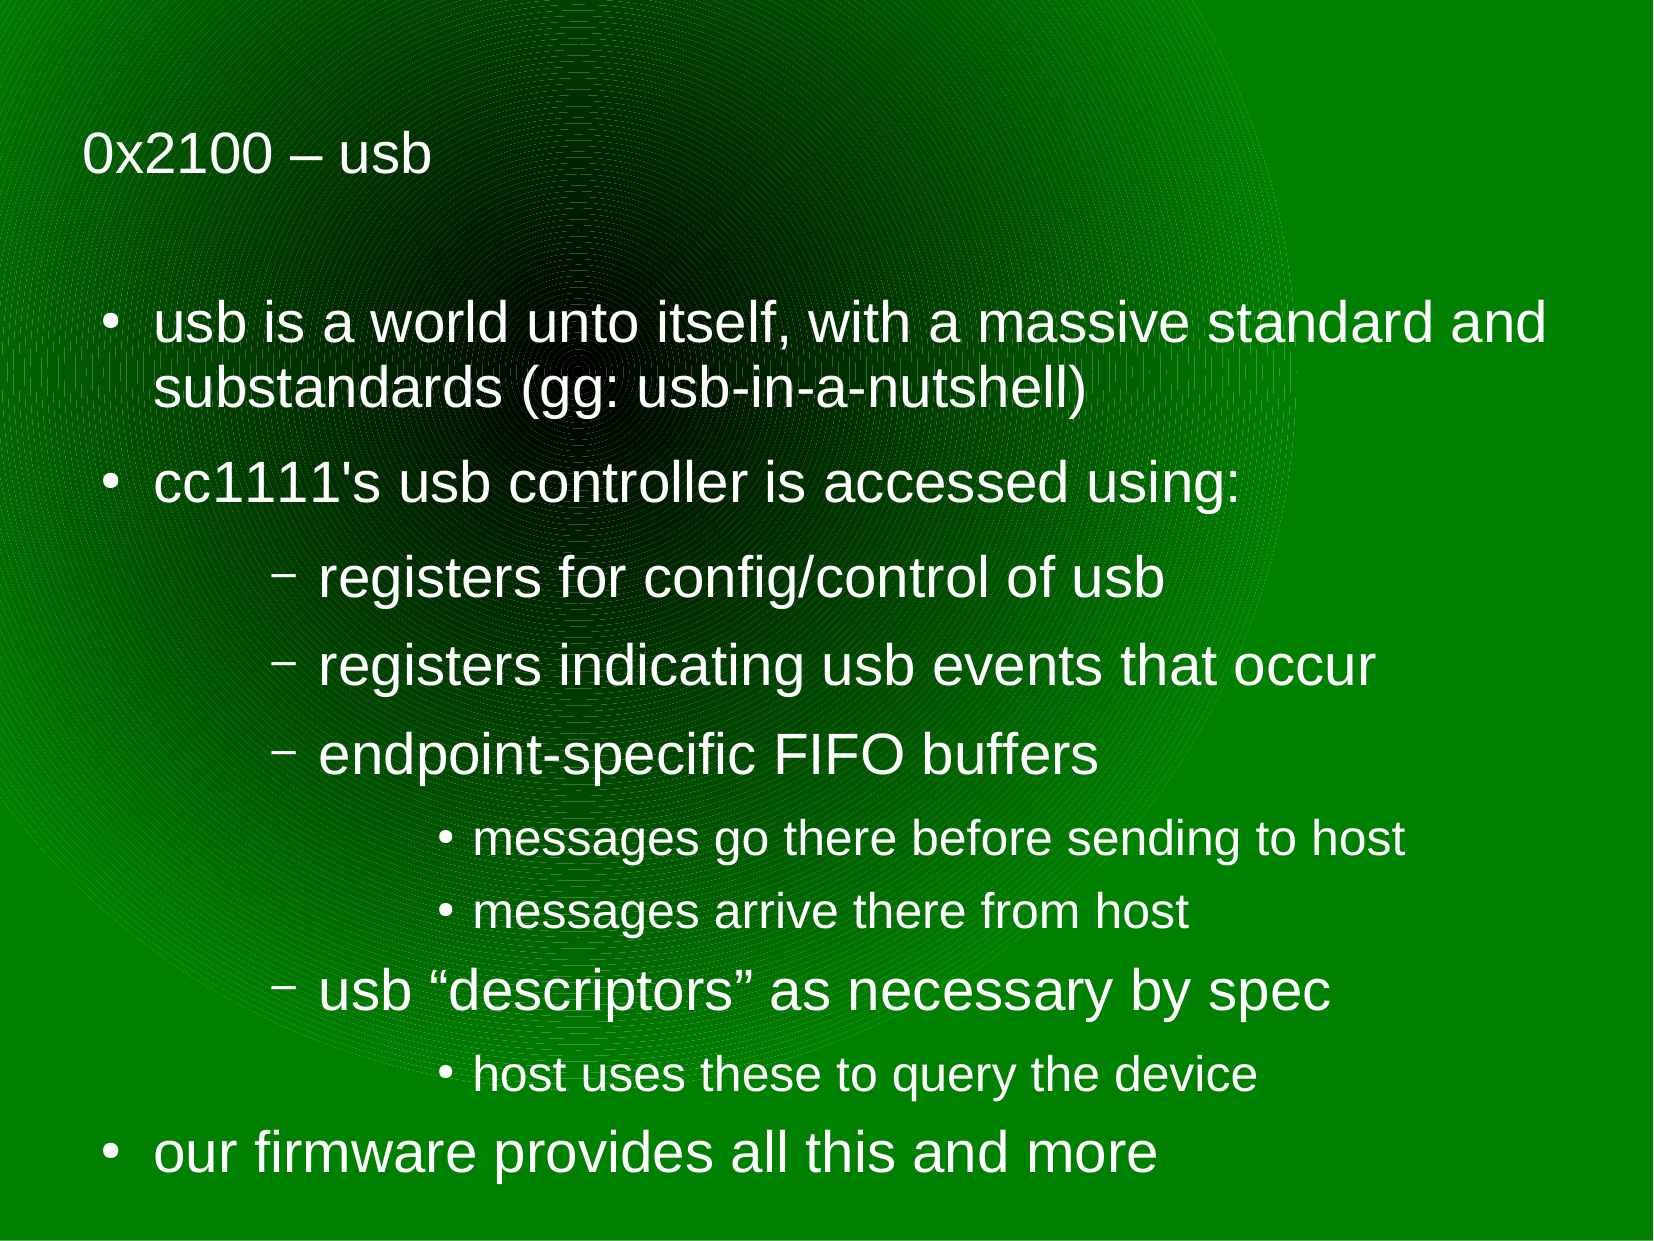

# 0x2100 – usb
usb is a world unto itself, with a massive standard and substandards (gg: usb-in-a-nutshell)
cc1111's usb controller is accessed using:
registers for config/control of usb
registers indicating usb events that occur
endpoint-specific FIFO buffers
messages go there before sending to host
messages arrive there from host
usb “descriptors” as necessary by spec
host uses these to query the device
our firmware provides all this and more